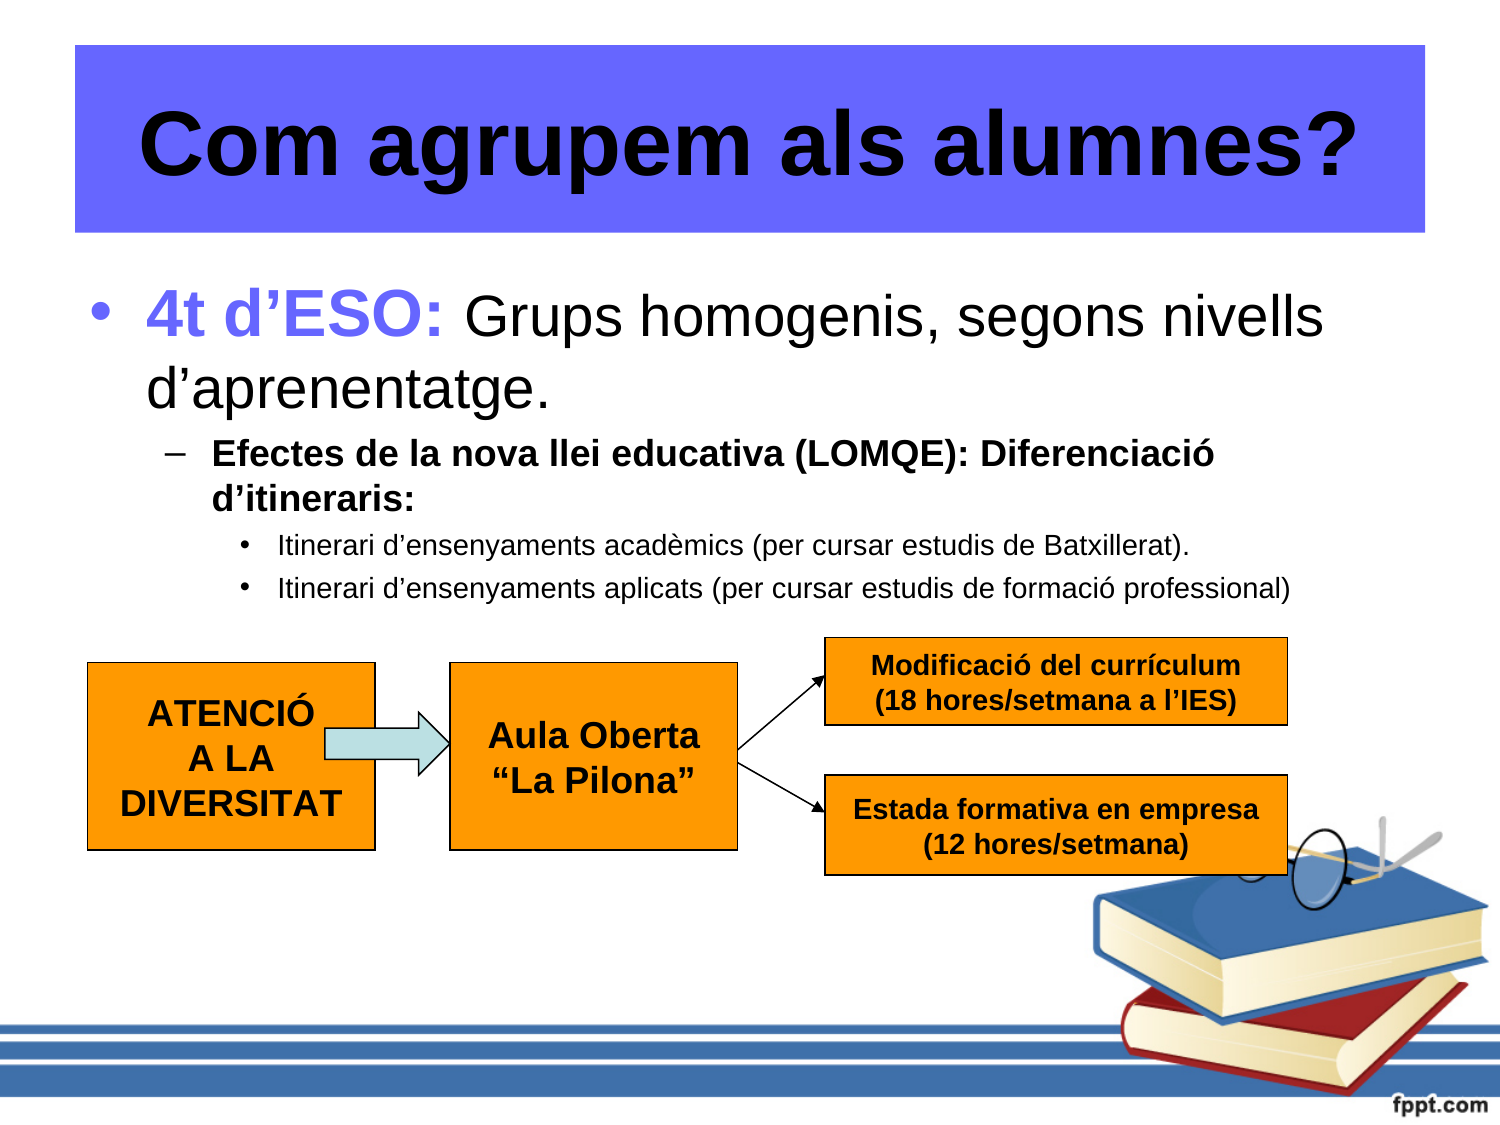

# Com agrupem als alumnes?
4t d’ESO: Grups homogenis, segons nivells d’aprenentatge.
Efectes de la nova llei educativa (LOMQE): Diferenciació d’itineraris:
Itinerari d’ensenyaments acadèmics (per cursar estudis de Batxillerat).
Itinerari d’ensenyaments aplicats (per cursar estudis de formació professional)
Modificació del currículum
(18 hores/setmana a l’IES)
ATENCIÓ
A LA
DIVERSITAT
Aula Oberta
“La Pilona”
Estada formativa en empresa
(12 hores/setmana)